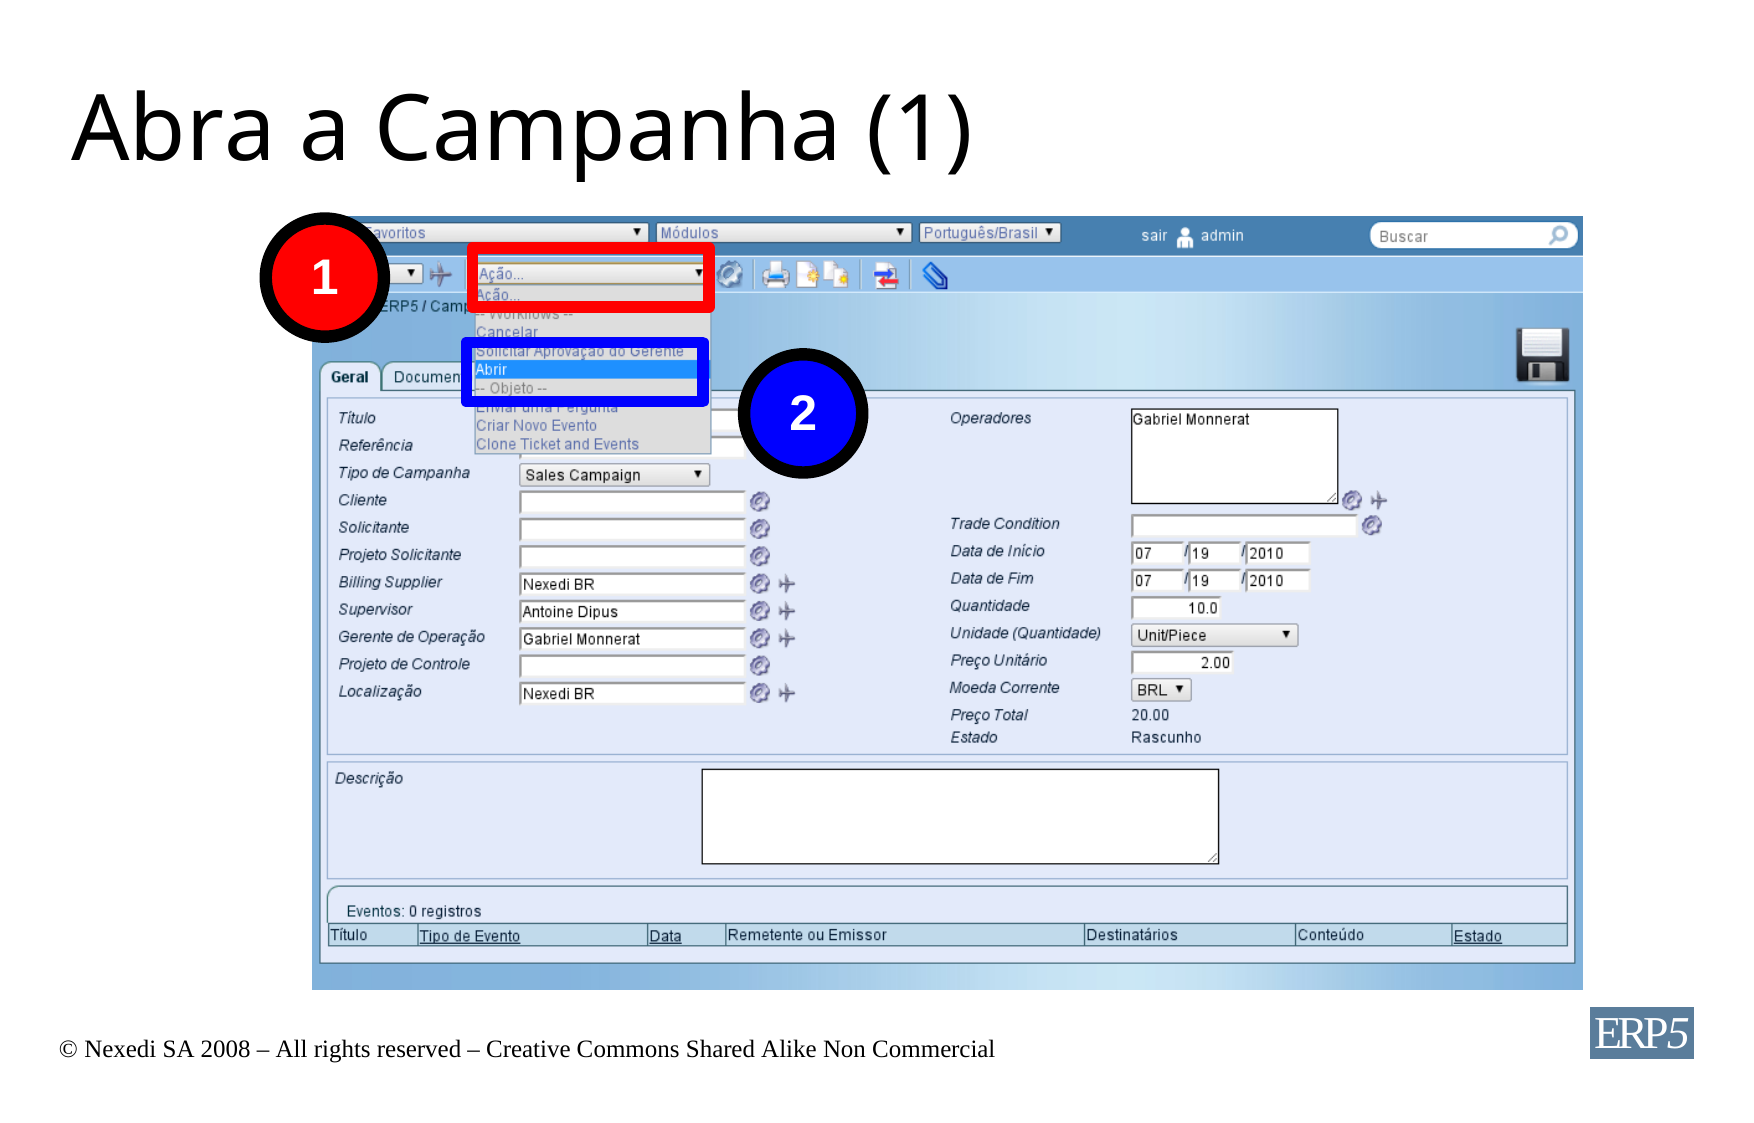

# Abra a Campanha (1)
1
2